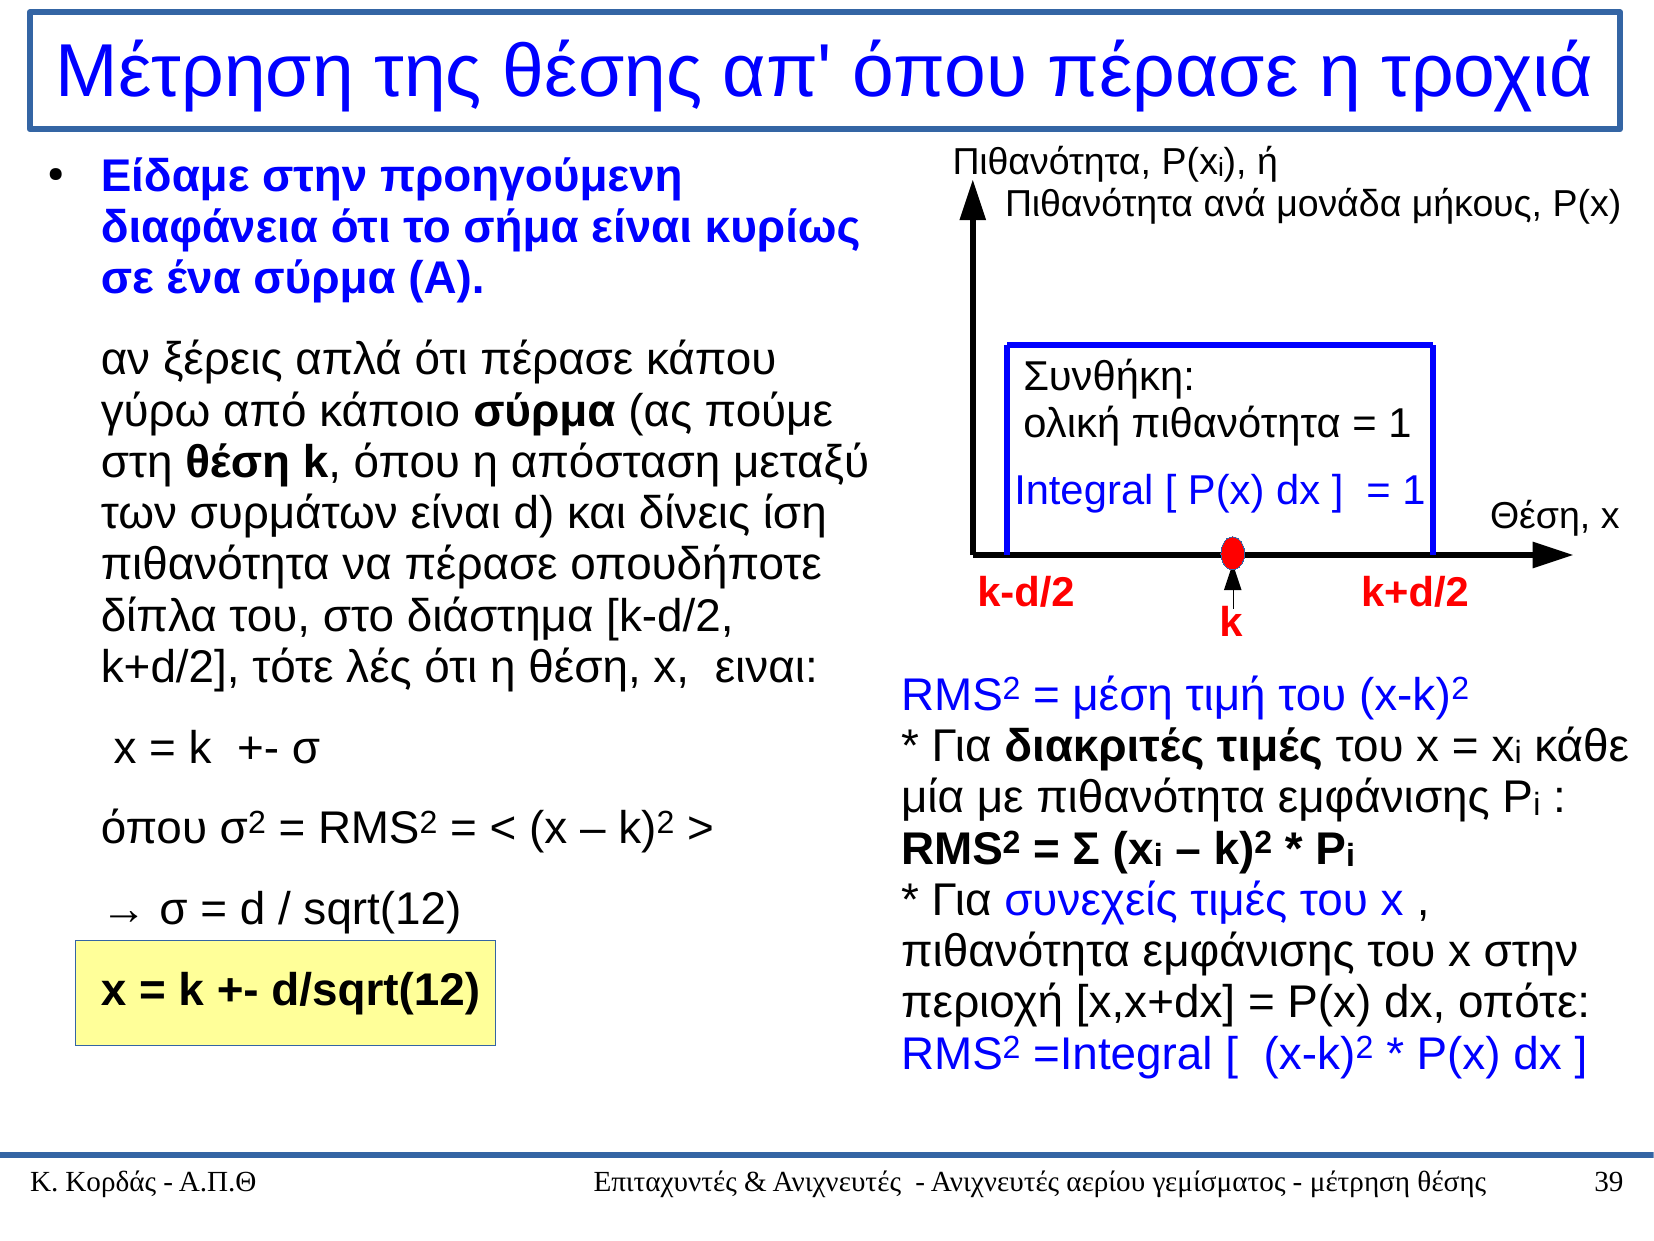

Μέτρηση της θέσης απ' όπου πέρασε η τροχιά
Πιθανότητα, P(xi), ή
 Πιθανότητα ανά μονάδα μήκους, P(x)
# Είδαμε στην προηγούμενη διαφάνεια ότι το σήμα είναι κυρίως σε ένα σύρμα (Α).
αν ξέρεις απλά ότι πέρασε κάπου γύρω από κάποιο σύρμα (ας πούμε στη θέση k, όπου η απόσταση μεταξύ των συρμάτων είναι d) και δίνεις ίση πιθανότητα να πέρασε οπουδήποτε δίπλα του, στο διάστημα [k-d/2, k+d/2], τότε λές ότι η θέση, x, ειναι:
 x = k +- σ
όπου σ2 = RMS2 = < (x – k)2 >
→ σ = d / sqrt(12)
x = k +- d/sqrt(12)
Συνθήκη:
ολική πιθανότητα = 1
Ιntegral [ P(x) dx ] = 1
Θέση, x
k-d/2
k+d/2
k
RMS2 = μέση τιμή του (x-k)2
* Για διακριτές τιμές του x = xi κάθε μία με πιθανότητα εμφάνισης Pi :
RMS2 = Σ (xi – k)2 * Pi
* Για συνεχείς τιμές του x ,
πιθανότητα εμφάνισης του x στην περιοχή [x,x+dx] = P(x) dx, οπότε:
RMS2 =Ιntegral [ (x-k)2 * P(x) dx ]
Κ. Κορδάς - Α.Π.Θ
Επιταχυντές & Ανιχνευτές - Ανιχνευτές αερίου γεμίσματος - μέτρηση θέσης
39